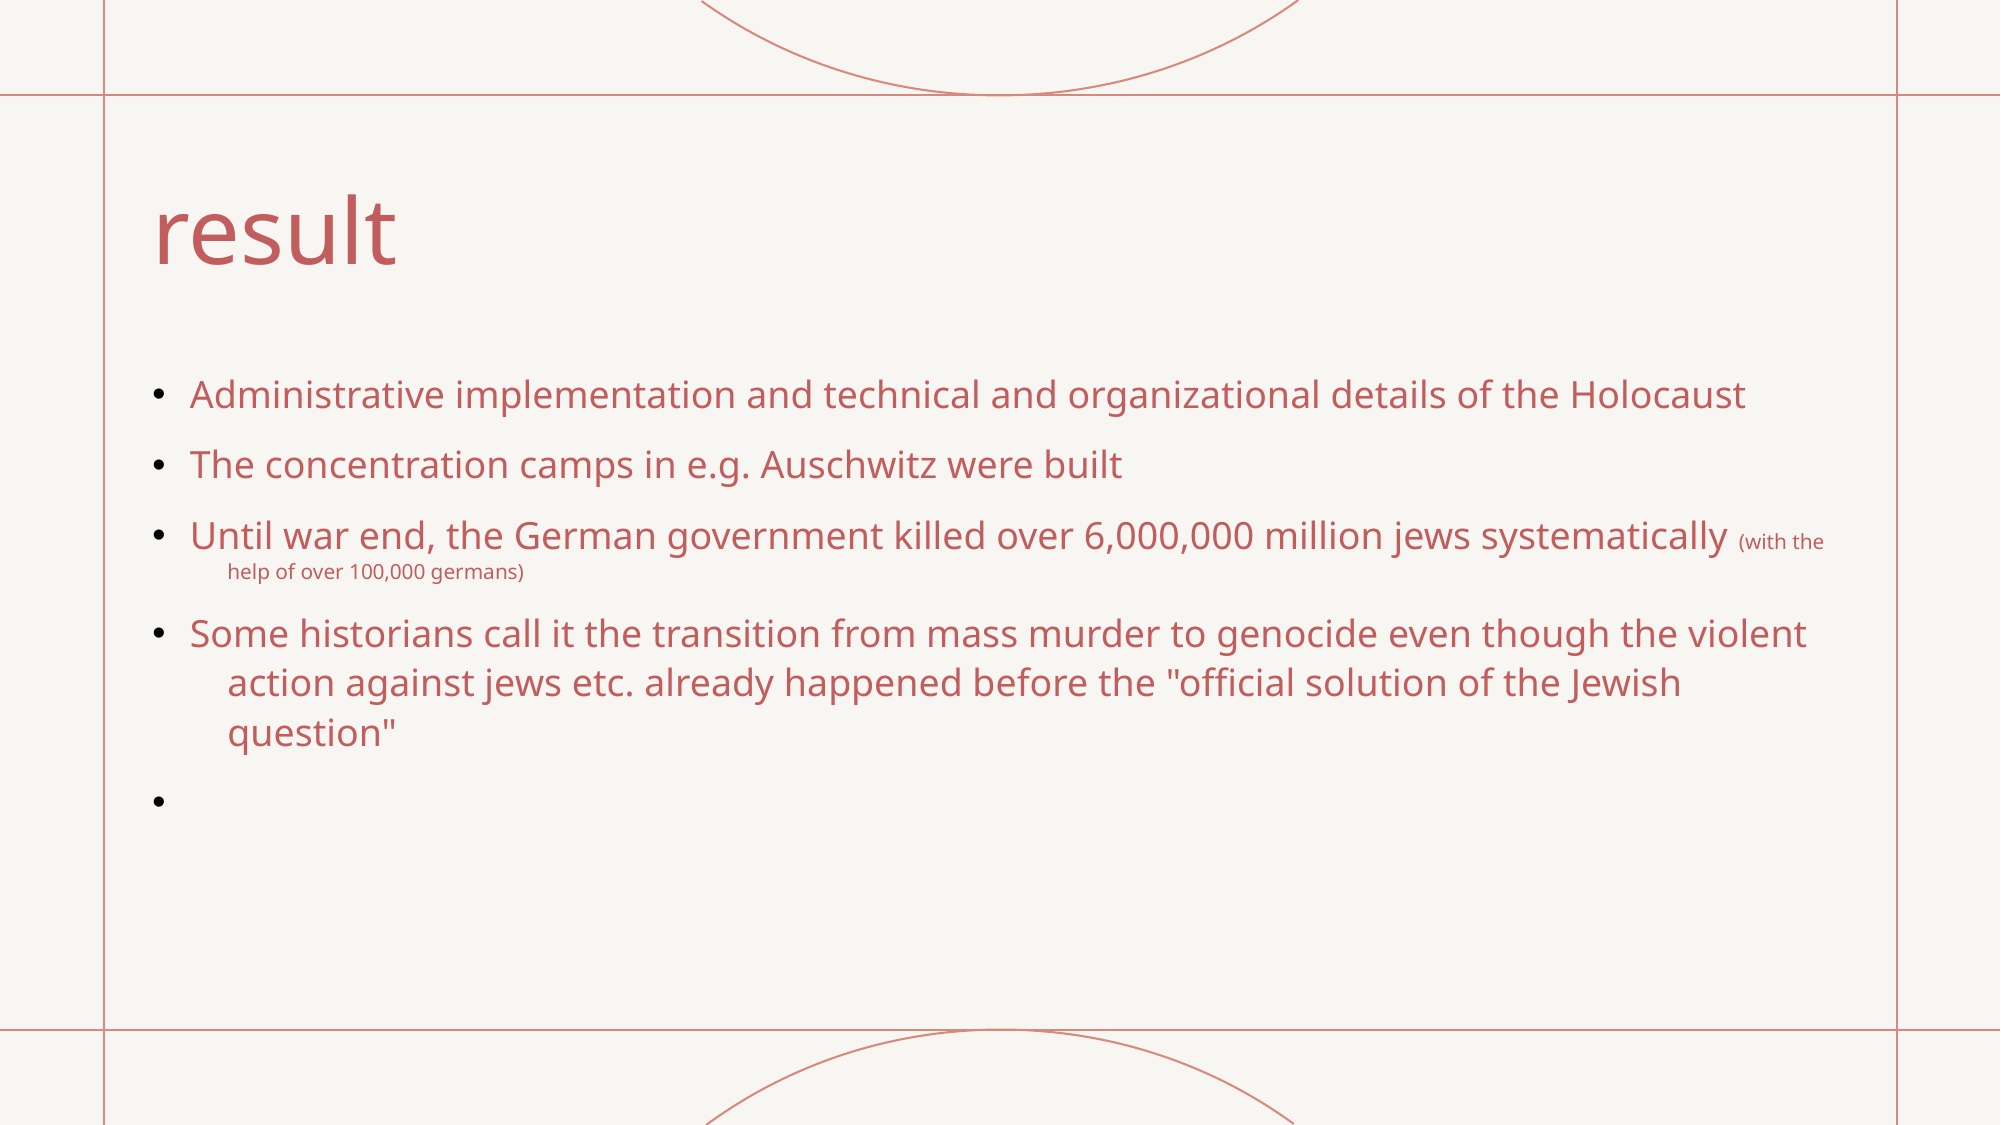

# result
Administrative implementation and technical and organizational details of the Holocaust
The concentration camps in e.g. Auschwitz were built
Until war end, the German government killed over 6,000,000 million jews systematically (with the help of over 100,000 germans)
Some historians call it the transition from mass murder to genocide even though the violent action against jews etc. already happened before the "official solution of the Jewish question"